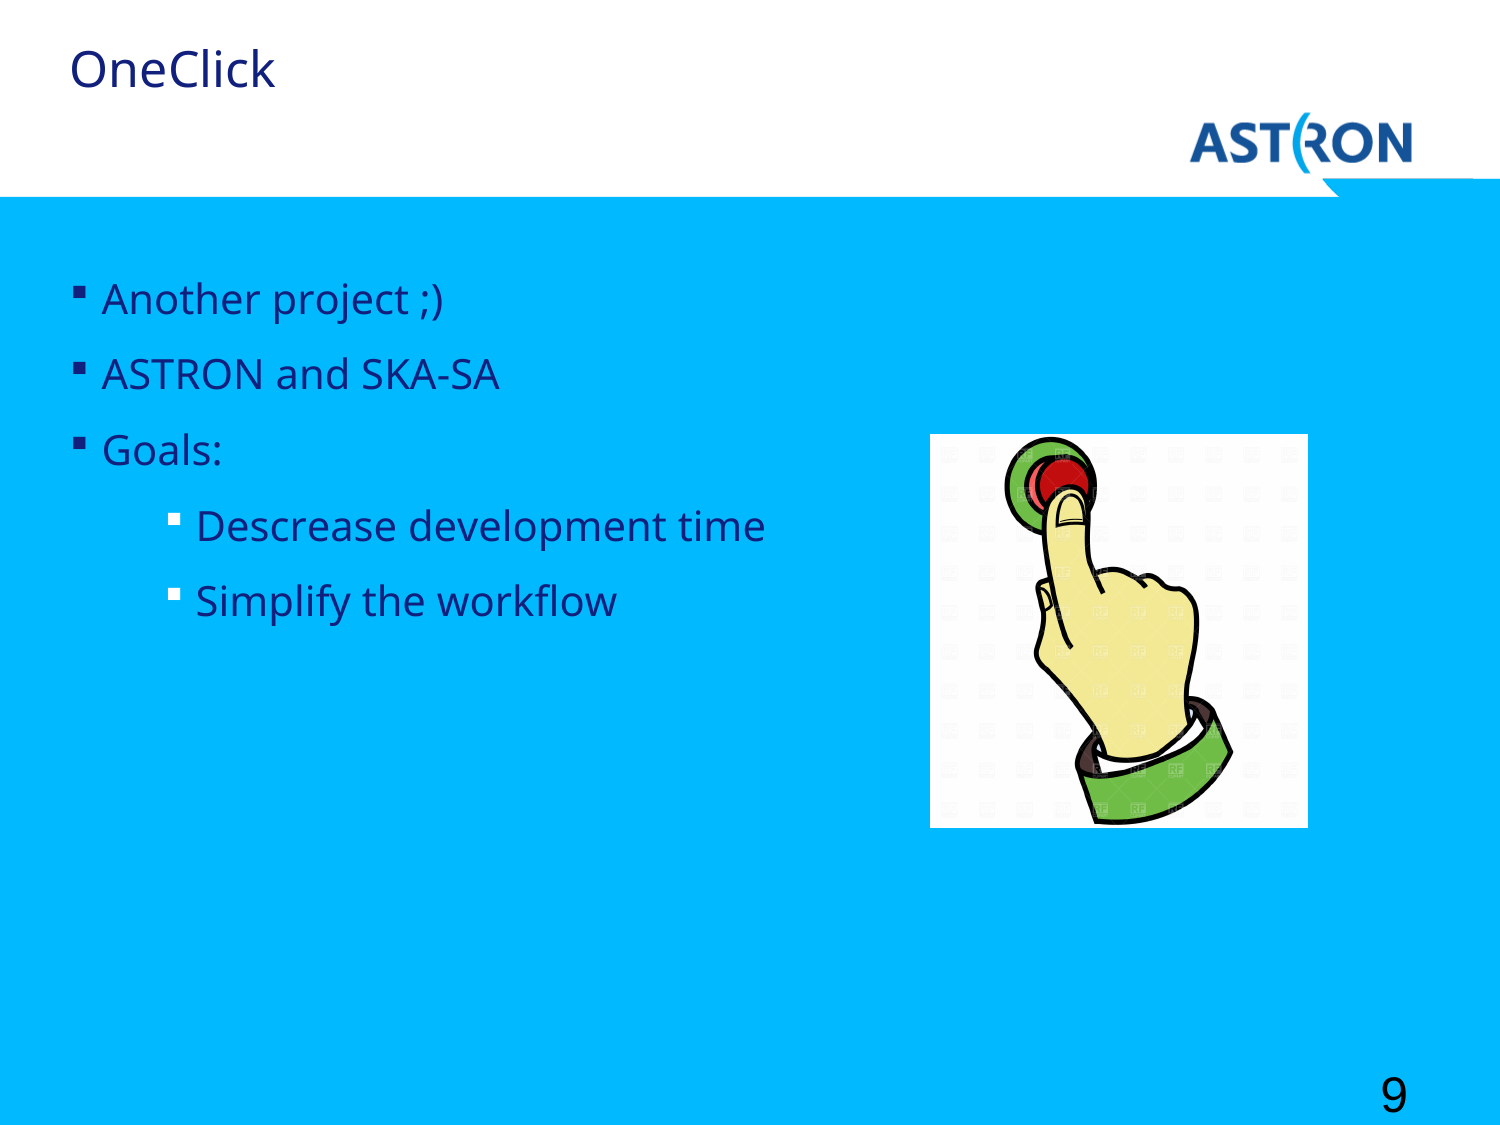

# OneClick
Another project ;)
ASTRON and SKA-SA
Goals:
Descrease development time
Simplify the workflow
9